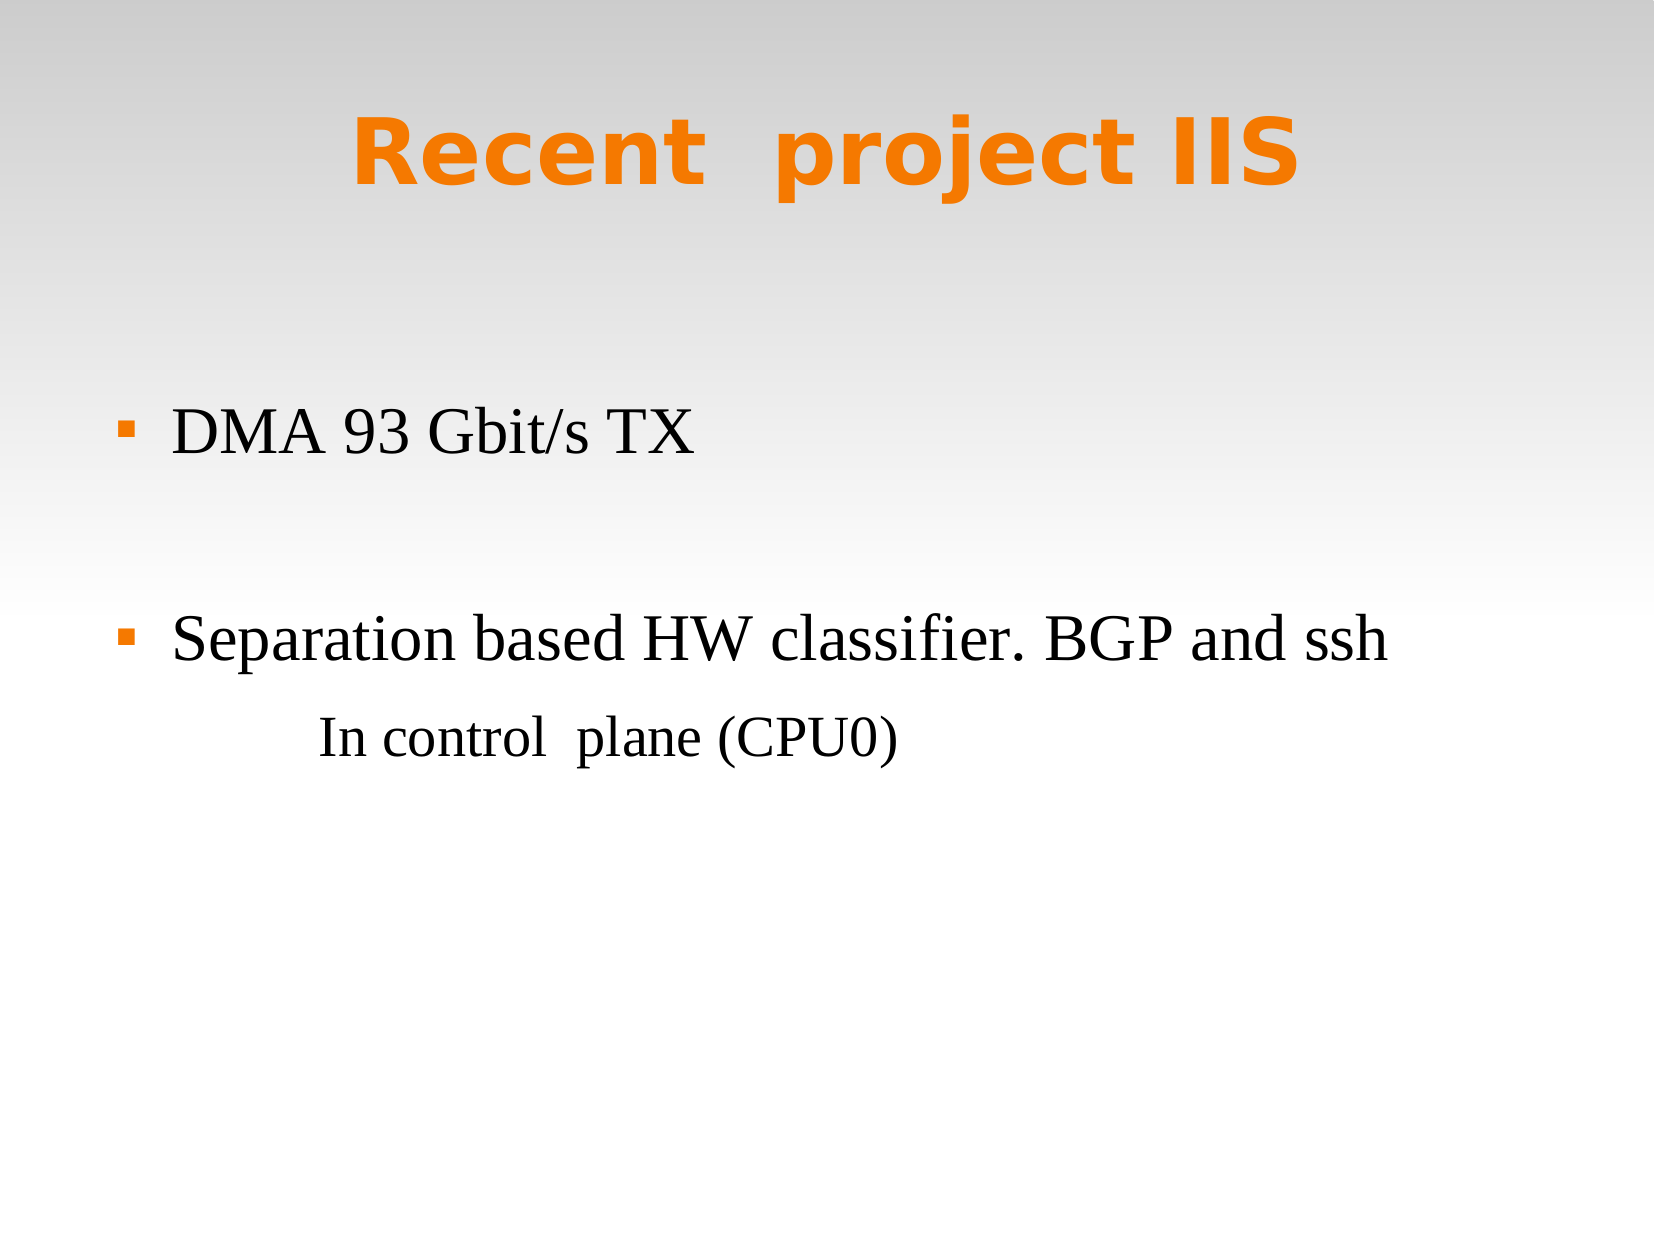

# Recent project IIS
DMA 93 Gbit/s TX
Separation based HW classifier. BGP and ssh
In control plane (CPU0)